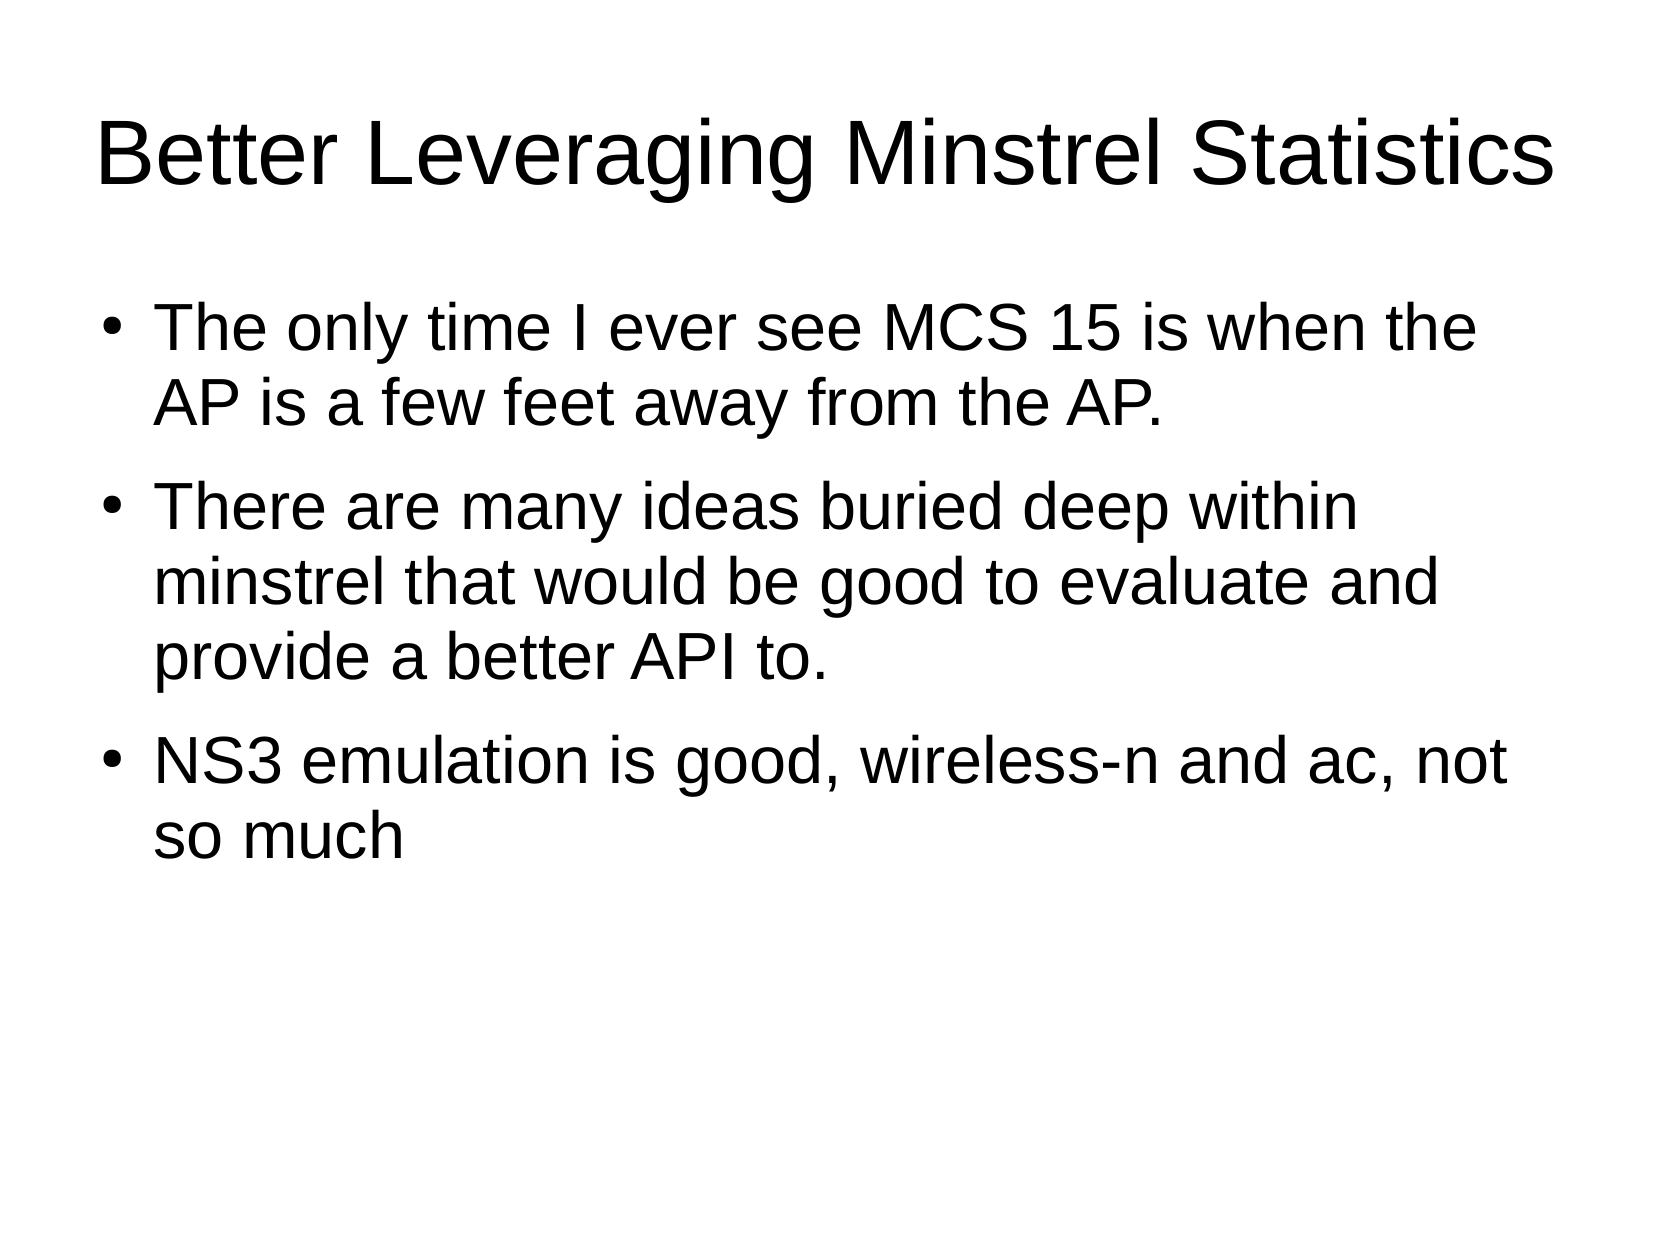

# Better Leveraging Minstrel Statistics
The only time I ever see MCS 15 is when the AP is a few feet away from the AP.
There are many ideas buried deep within minstrel that would be good to evaluate and provide a better API to.
NS3 emulation is good, wireless-n and ac, not so much